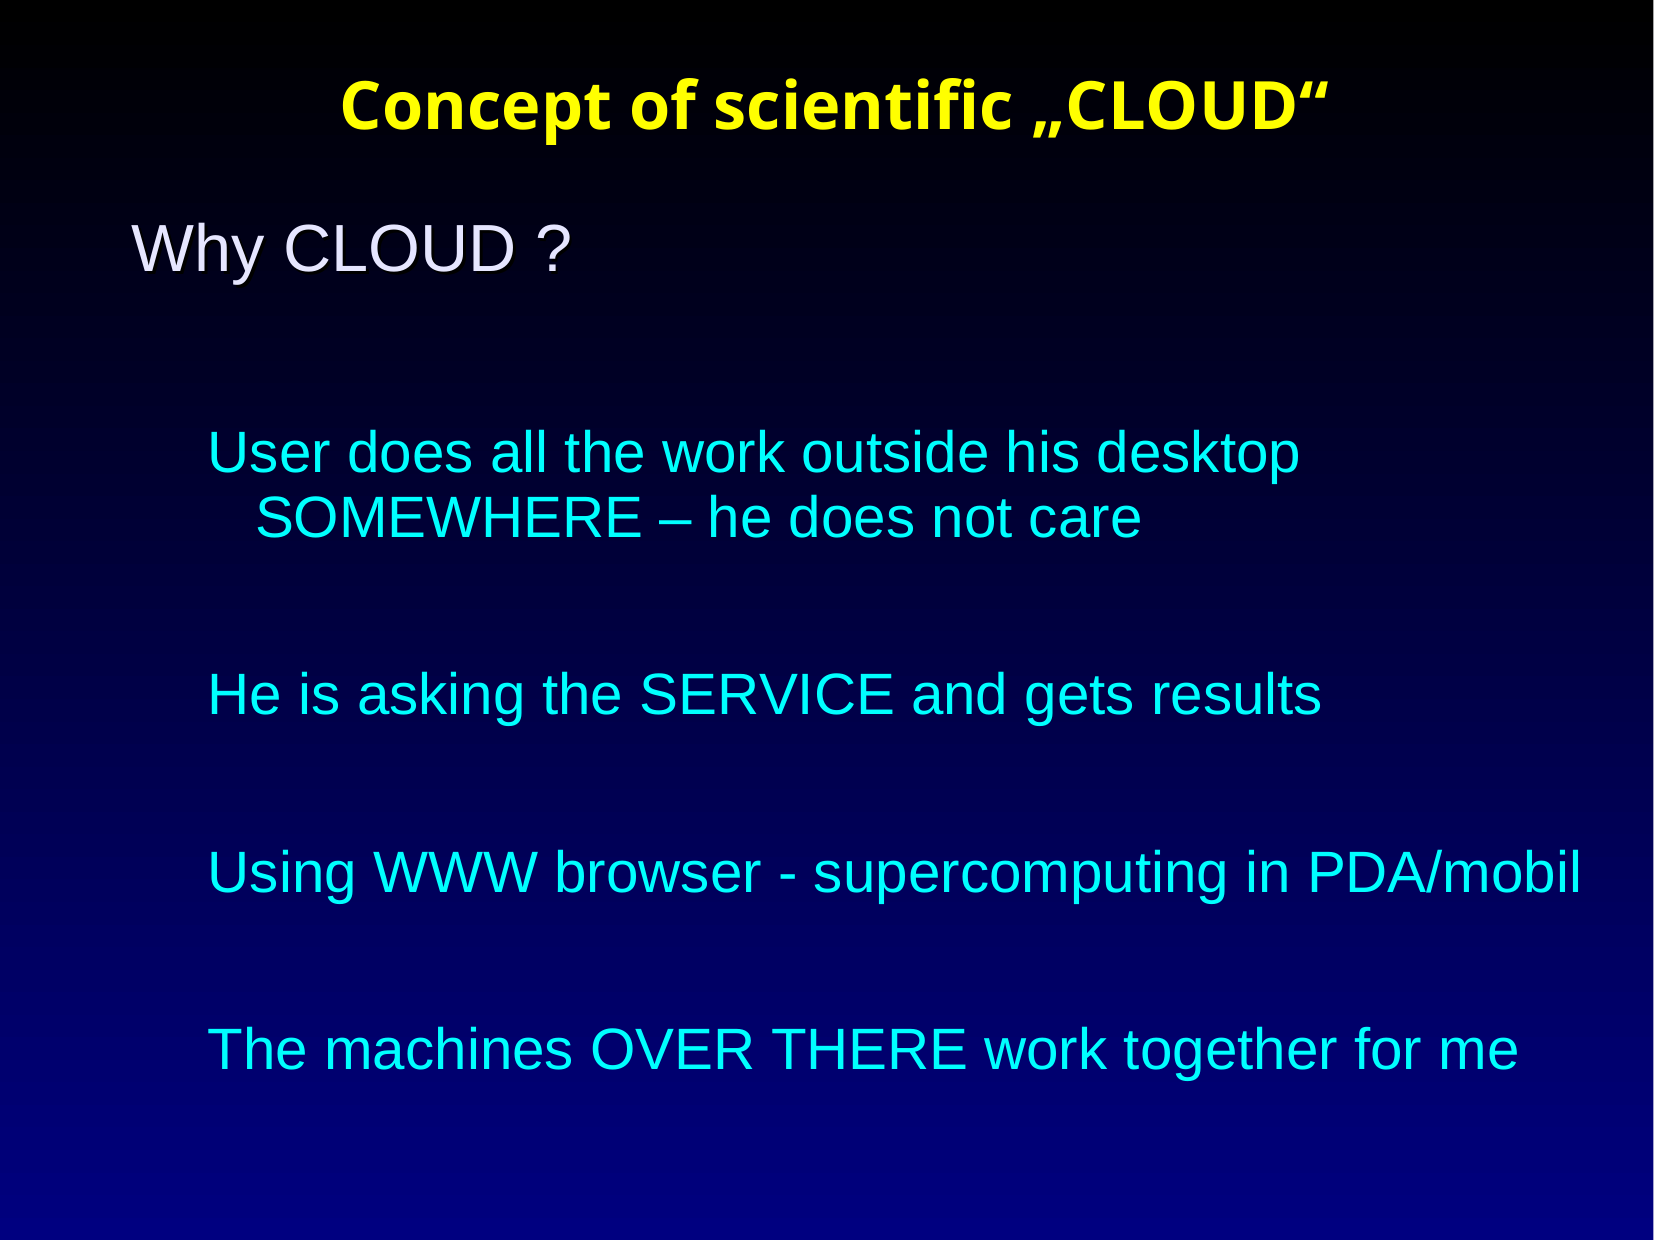

# Concept of scientific „CLOUD“
Why CLOUD ?
User does all the work outside his desktop SOMEWHERE – he does not care
He is asking the SERVICE and gets results
Using WWW browser - supercomputing in PDA/mobil
The machines OVER THERE work together for me